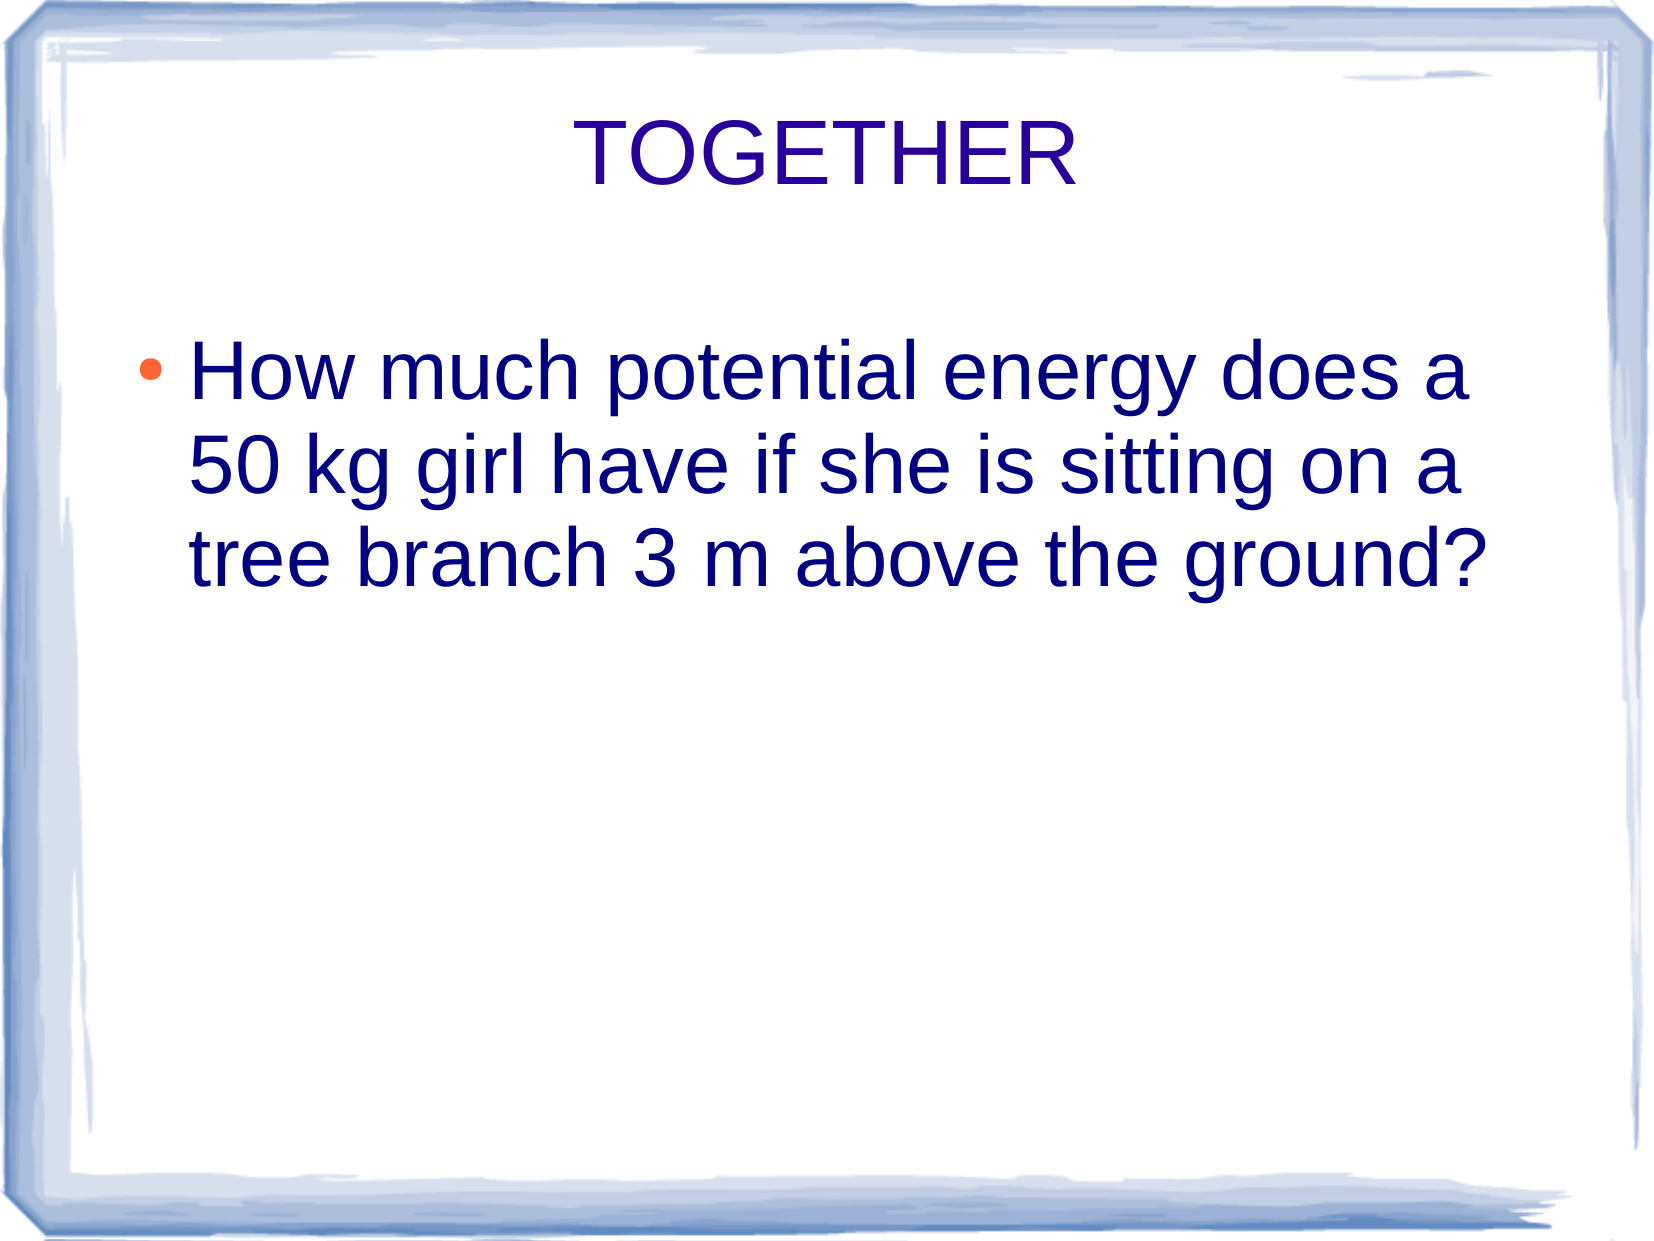

# TOGETHER
How much potential energy does a 50 kg girl have if she is sitting on a tree branch 3 m above the ground?